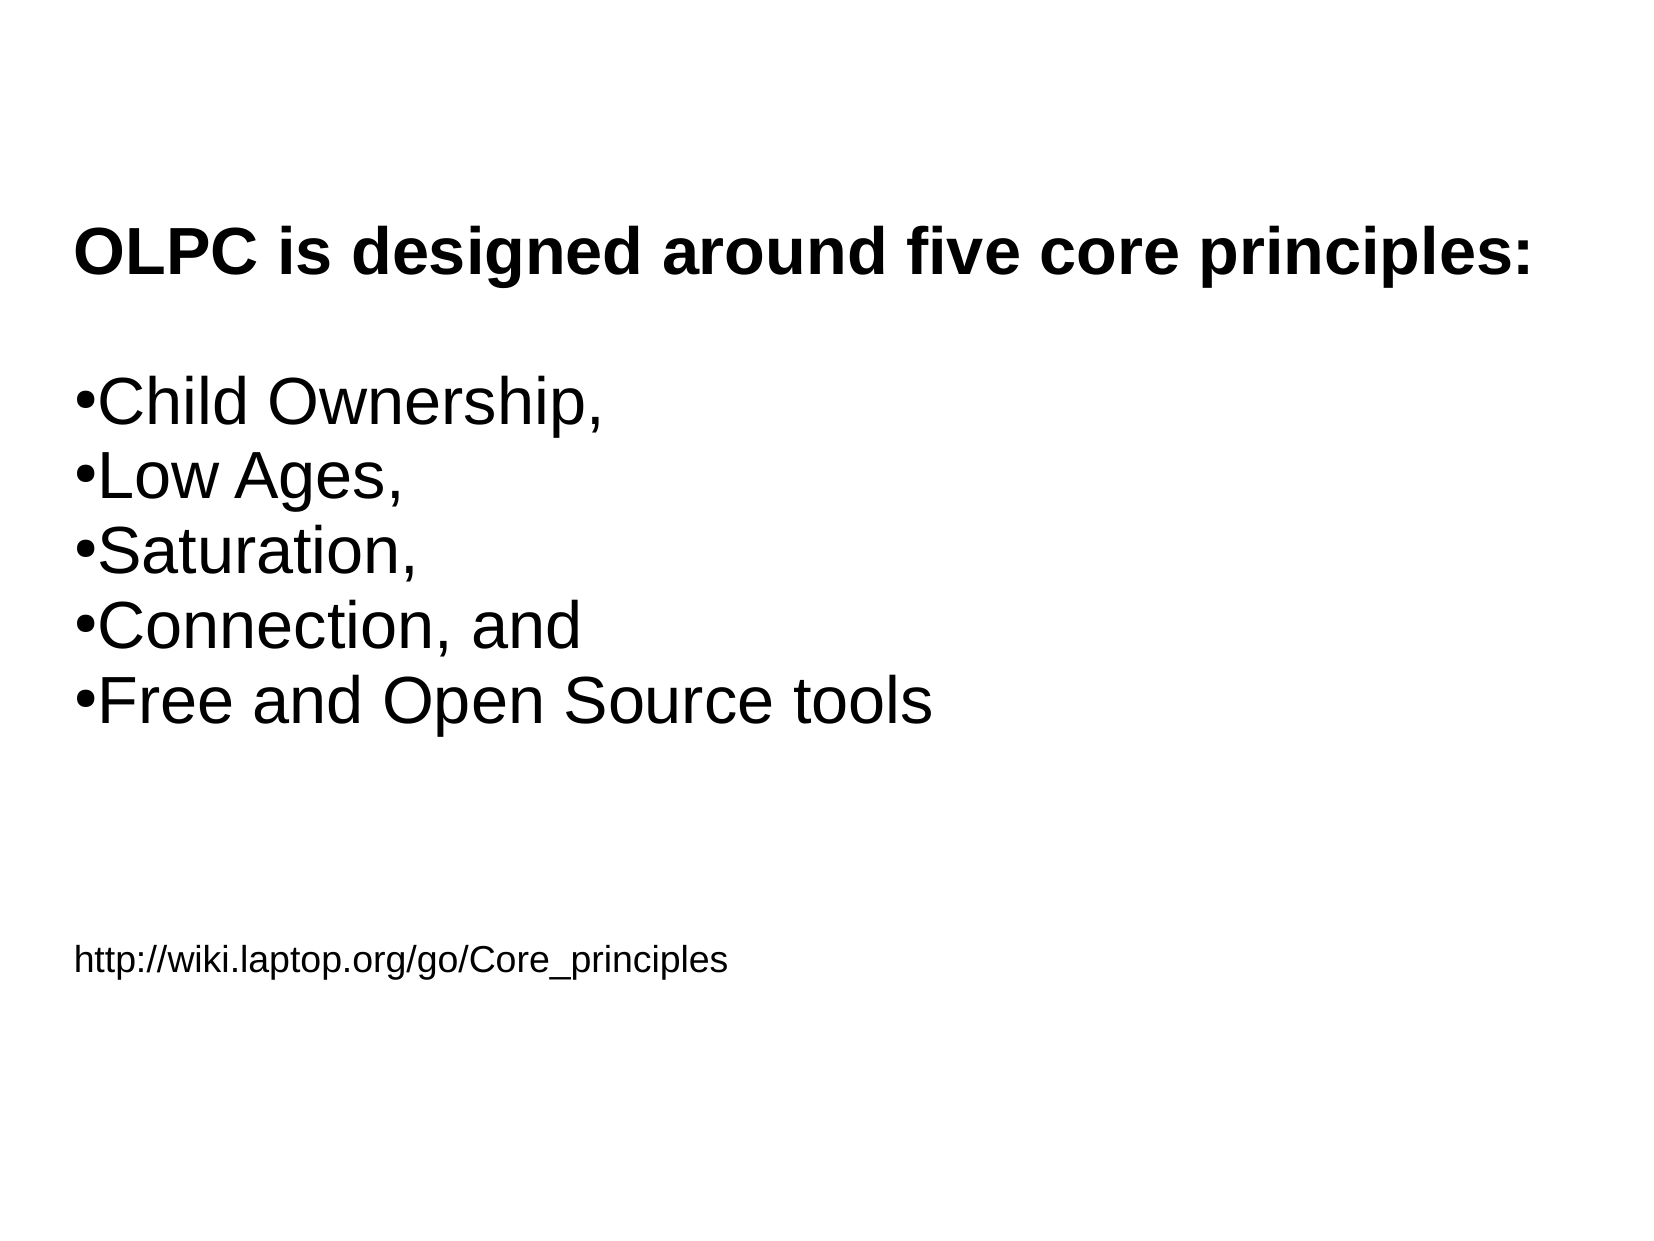

OLPC is designed around five core principles:
Child Ownership,
Low Ages,
Saturation,
Connection, and
Free and Open Source tools
http://wiki.laptop.org/go/Core_principles